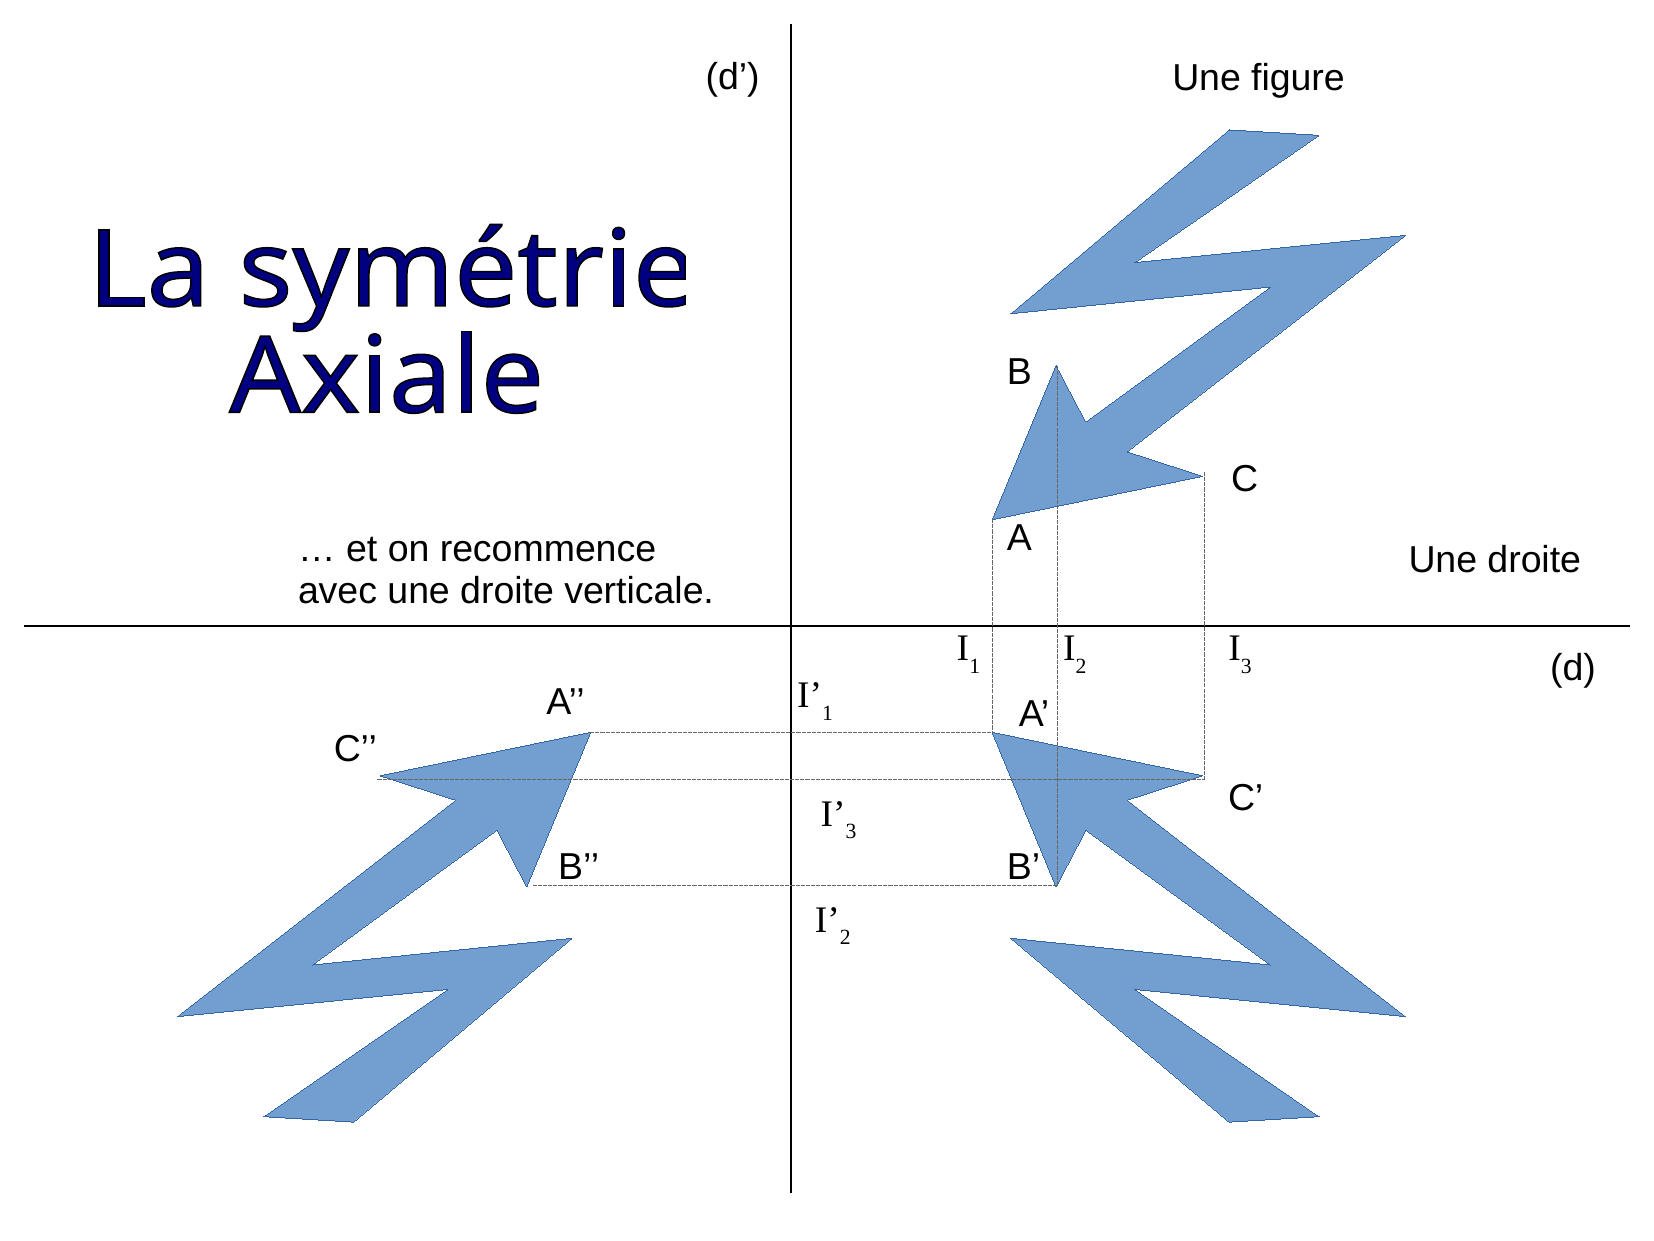

(d’)
Une figure
La symétrie
Axiale
B
C
A
… et on recommence avec une droite verticale.
Une droite
I1
I2
I3
(d)
I’1
A’’
A’
C’’
C’
I’3
B’’
B’
I’2